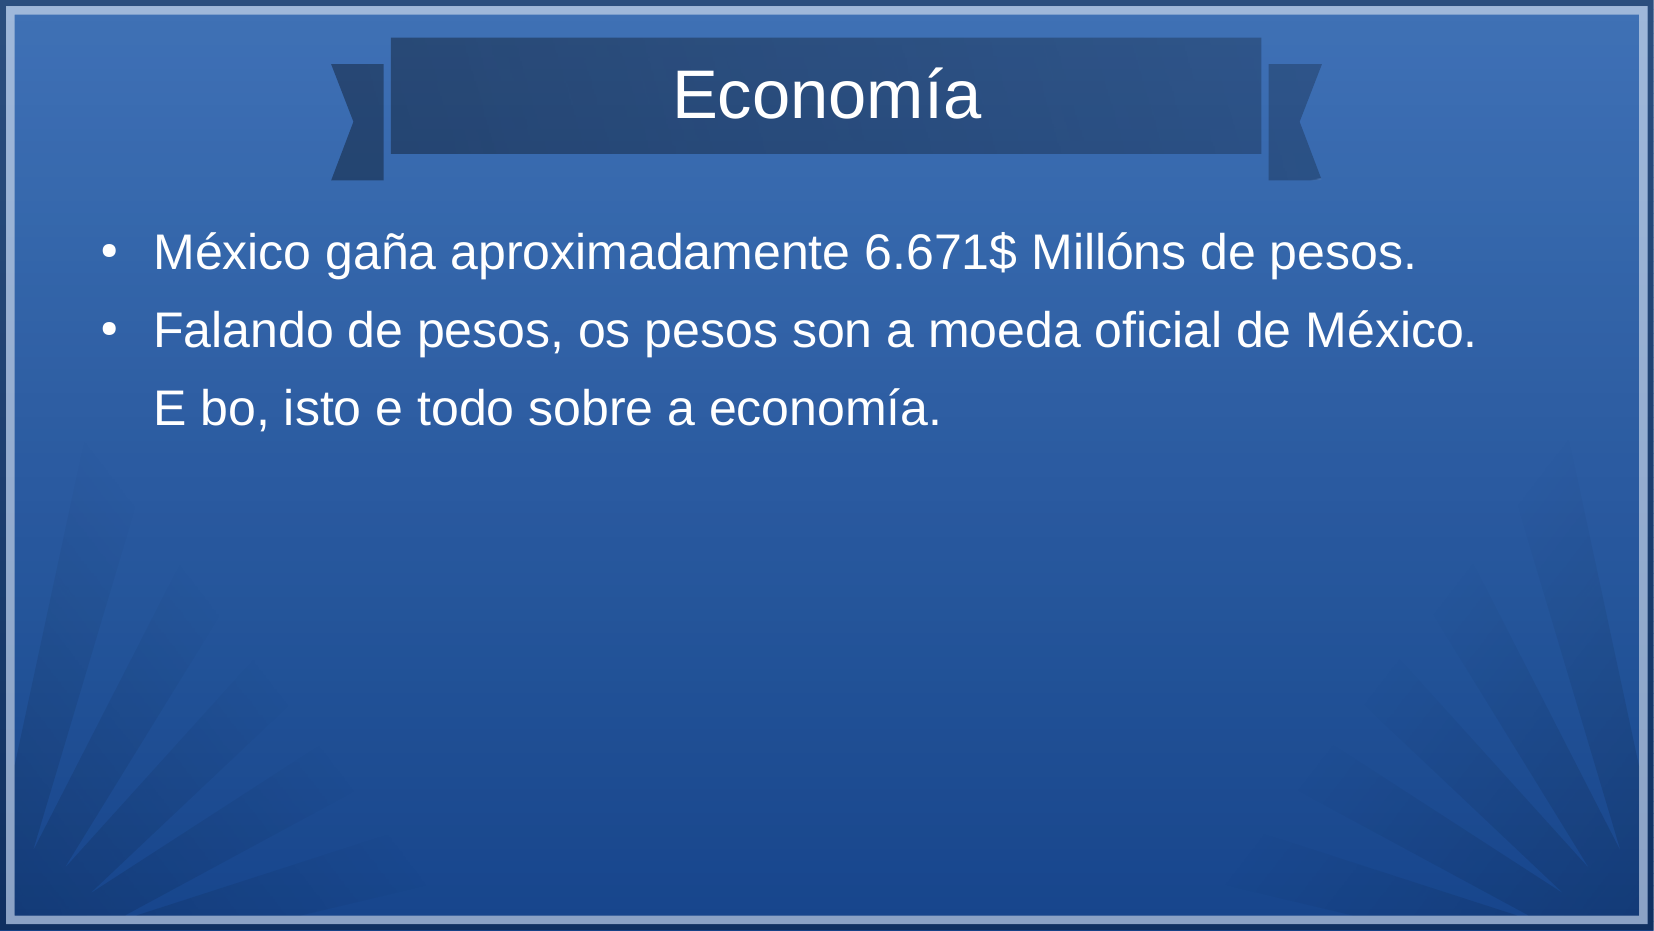

# Economía
México gaña aproximadamente 6.671$ Millóns de pesos.
Falando de pesos, os pesos son a moeda oficial de México.
E bo, isto e todo sobre a economía.